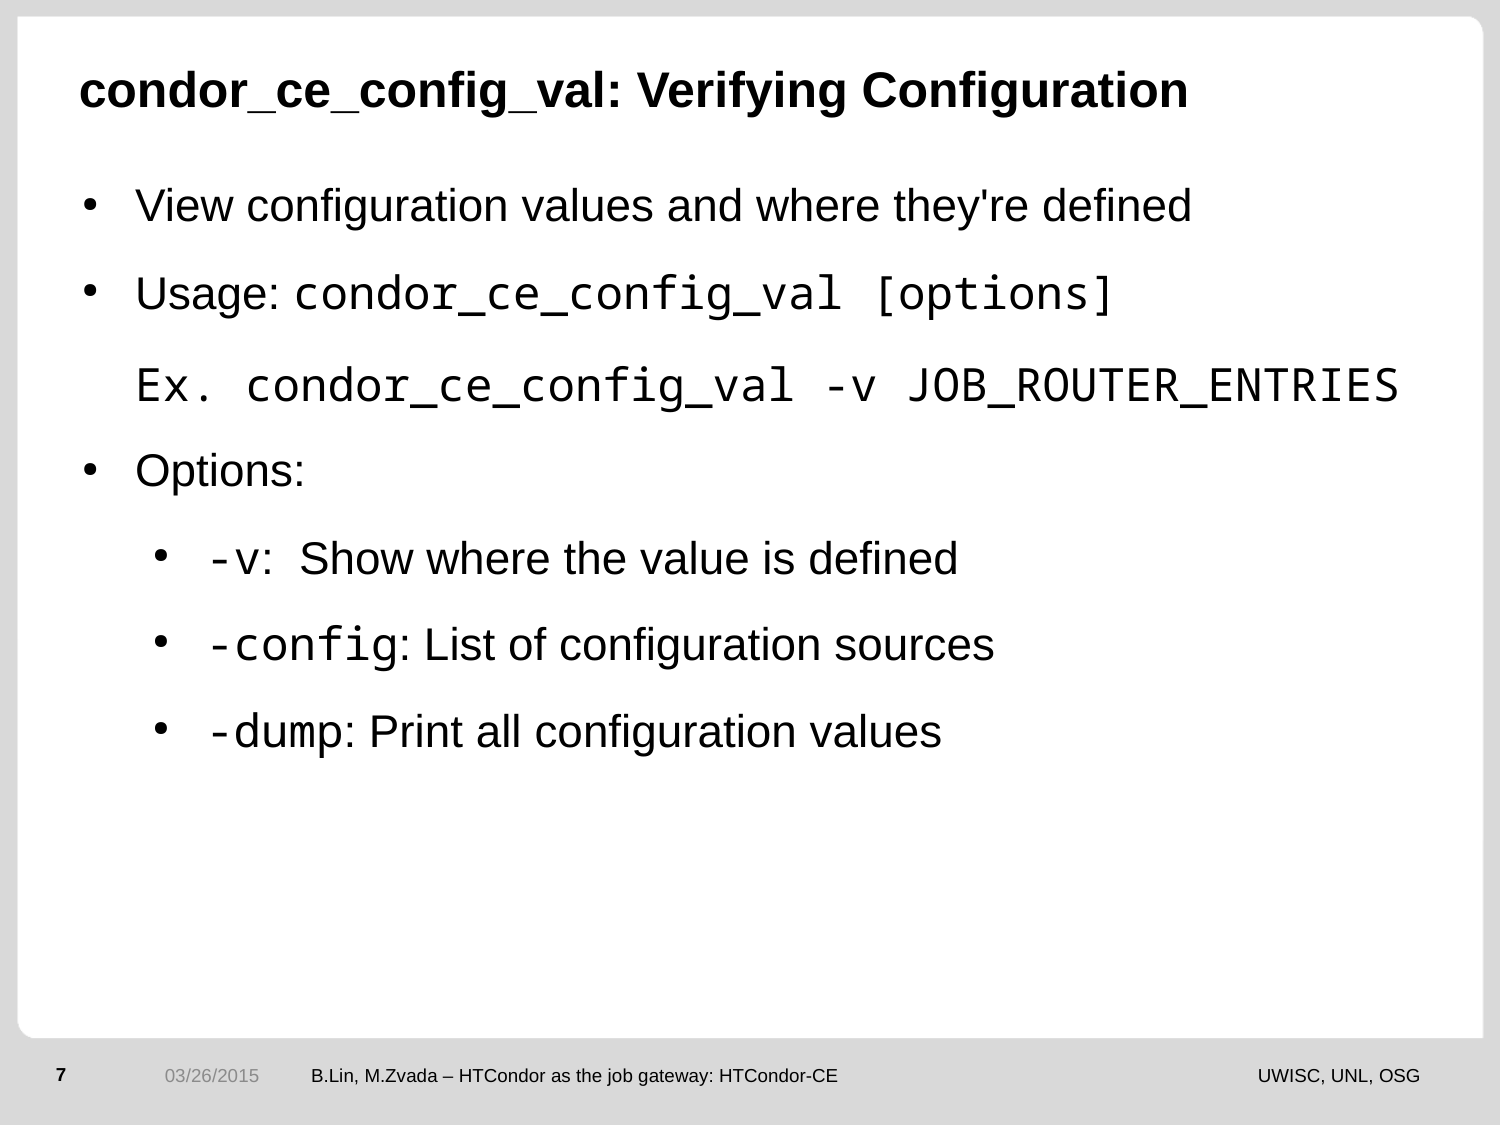

# condor_ce_config_val: Verifying Configuration
View configuration values and where they're defined
Usage: condor_ce_config_val [options]
Ex. condor_ce_config_val -v JOB_ROUTER_ENTRIES
Options:
-v: Show where the value is defined
-config: List of configuration sources
-dump: Print all configuration values